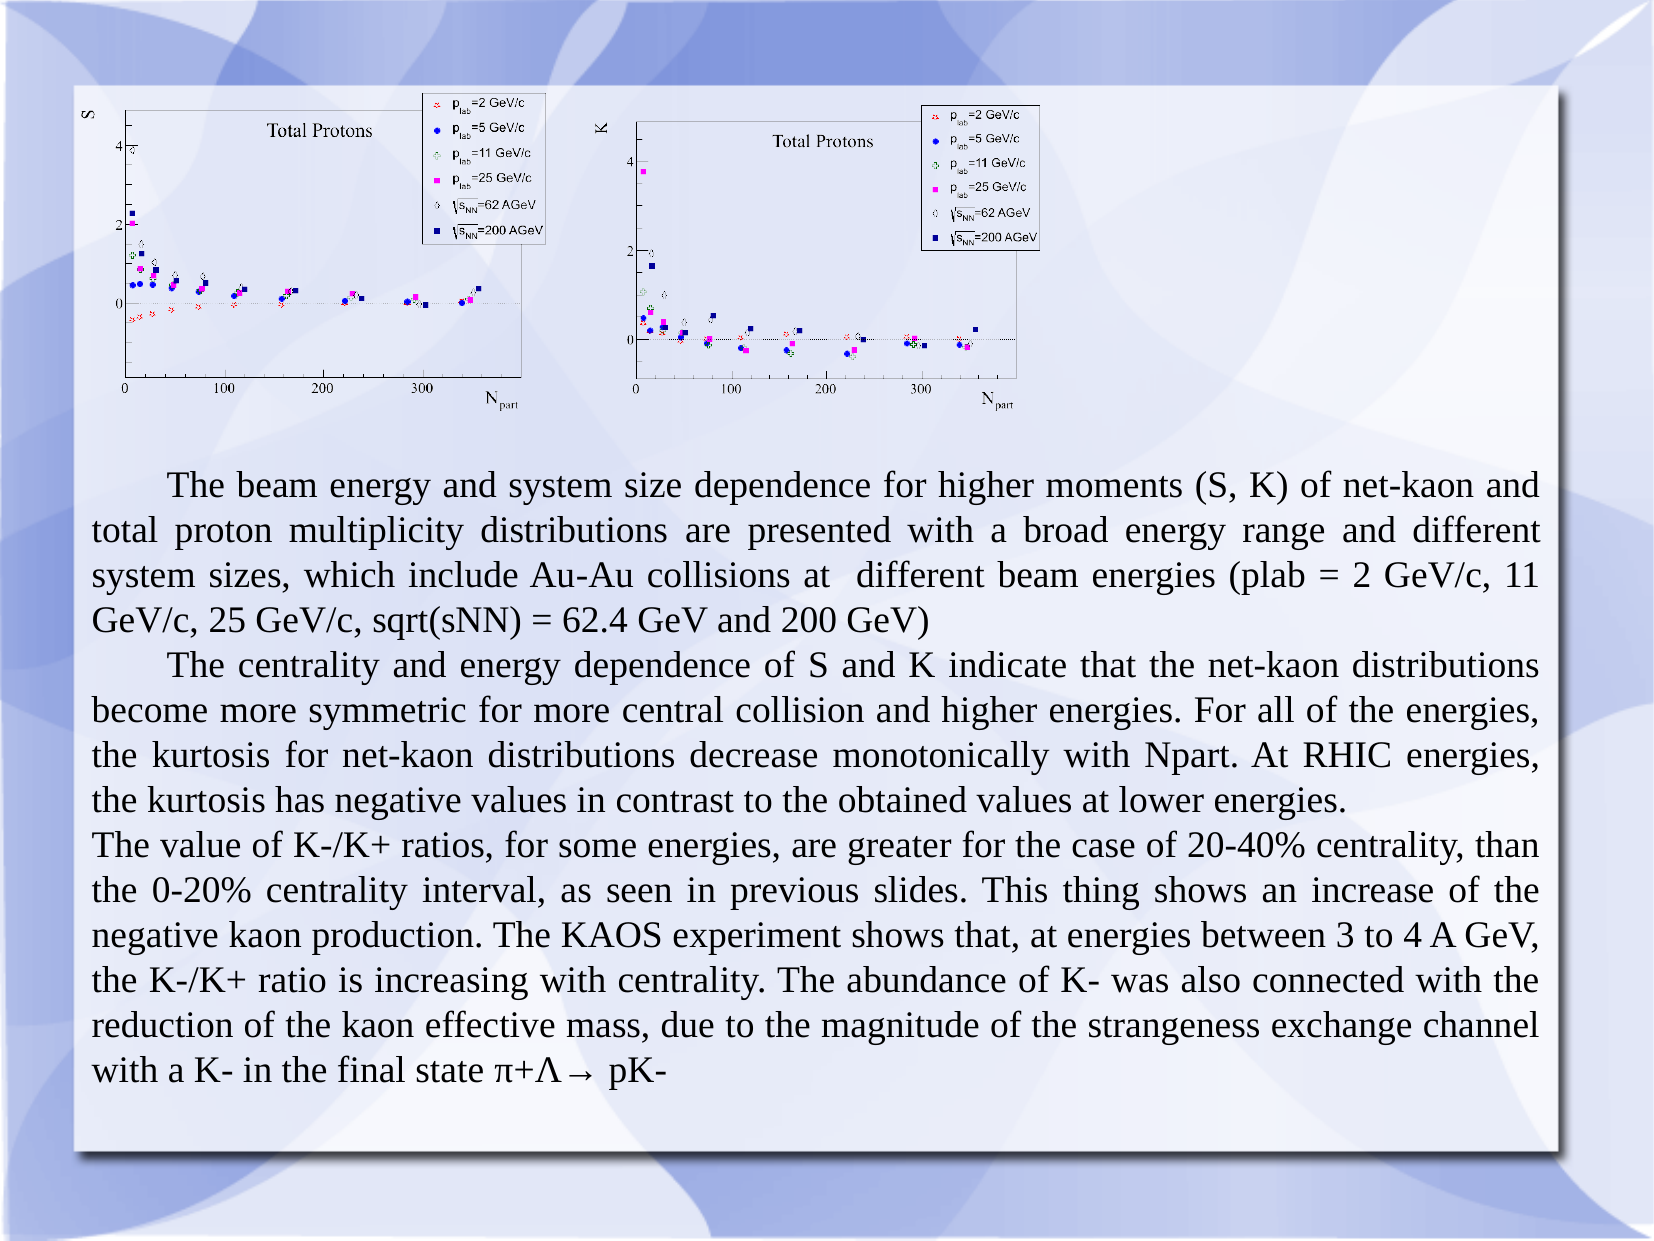

The beam energy and system size dependence for higher moments (S, K) of net-kaon and total proton multiplicity distributions are presented with a broad energy range and different system sizes, which include Au-Au collisions at different beam energies (plab = 2 GeV/c, 11 GeV/c, 25 GeV/c, sqrt(sNN) = 62.4 GeV and 200 GeV)
	The centrality and energy dependence of S and K indicate that the net-kaon distributions become more symmetric for more central collision and higher energies. For all of the energies, the kurtosis for net-kaon distributions decrease monotonically with Npart. At RHIC energies, the kurtosis has negative values in contrast to the obtained values at lower energies.
The value of K-/K+ ratios, for some energies, are greater for the case of 20-40% centrality, than the 0-20% centrality interval, as seen in previous slides. This thing shows an increase of the negative kaon production. The KAOS experiment shows that, at energies between 3 to 4 A GeV, the K-/K+ ratio is increasing with centrality. The abundance of K- was also connected with the reduction of the kaon effective mass, due to the magnitude of the strangeness exchange channel with a K- in the final state π+Λ→ pK-